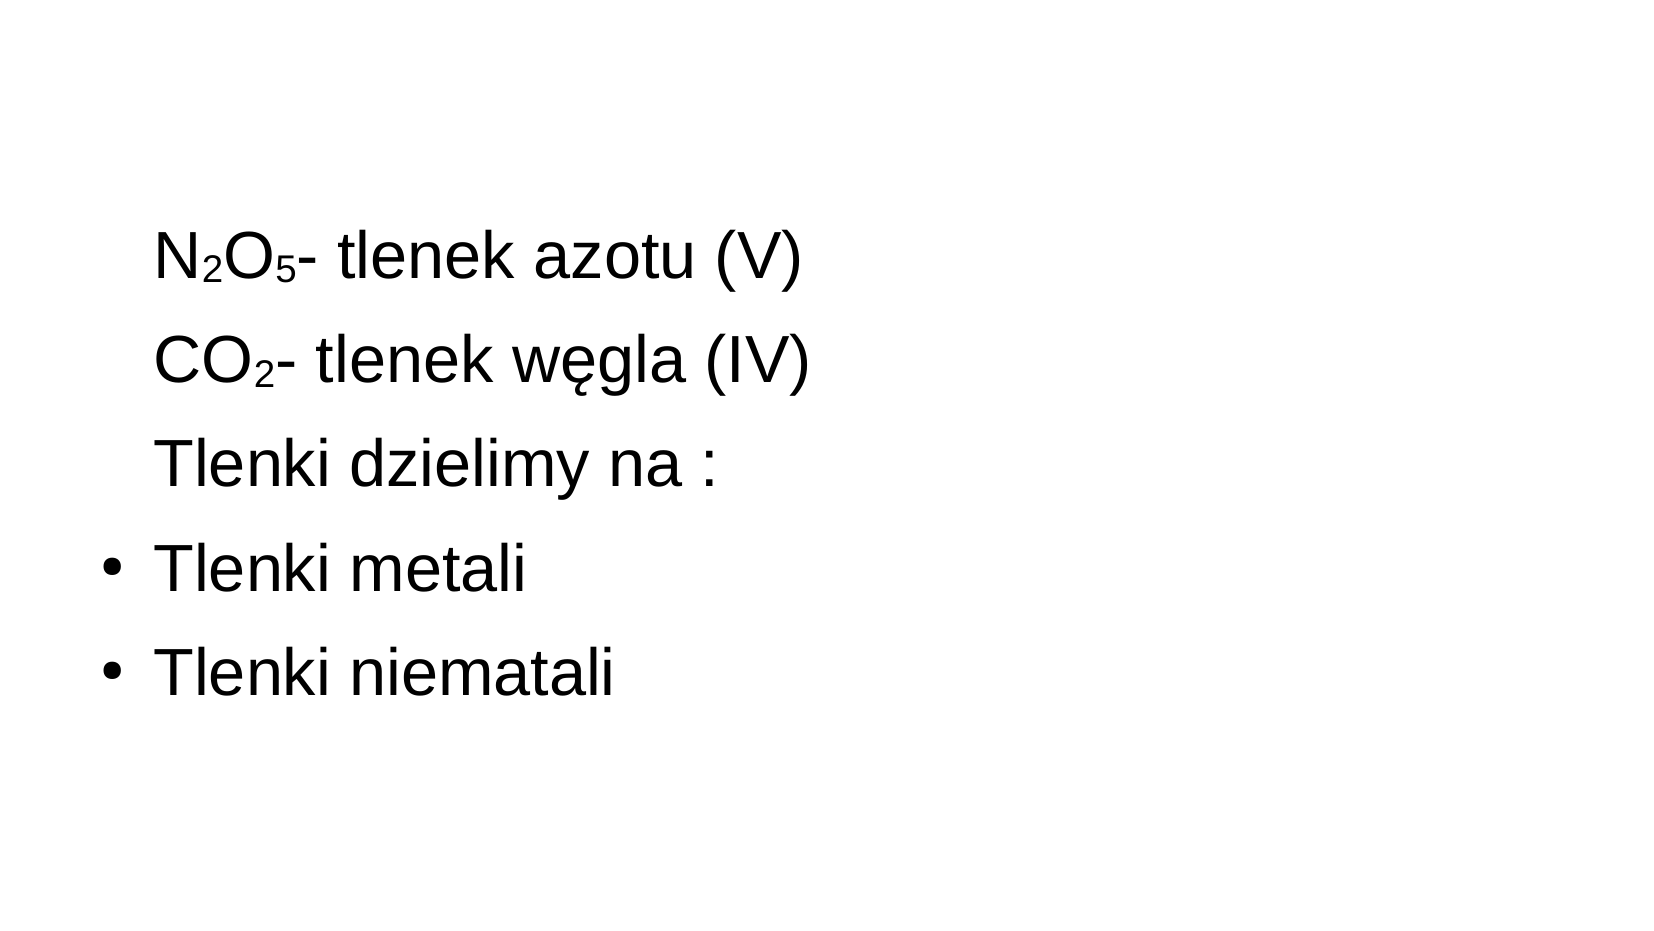

#
N2O5- tlenek azotu (V)
CO2- tlenek węgla (IV)
Tlenki dzielimy na :
Tlenki metali
Tlenki niematali